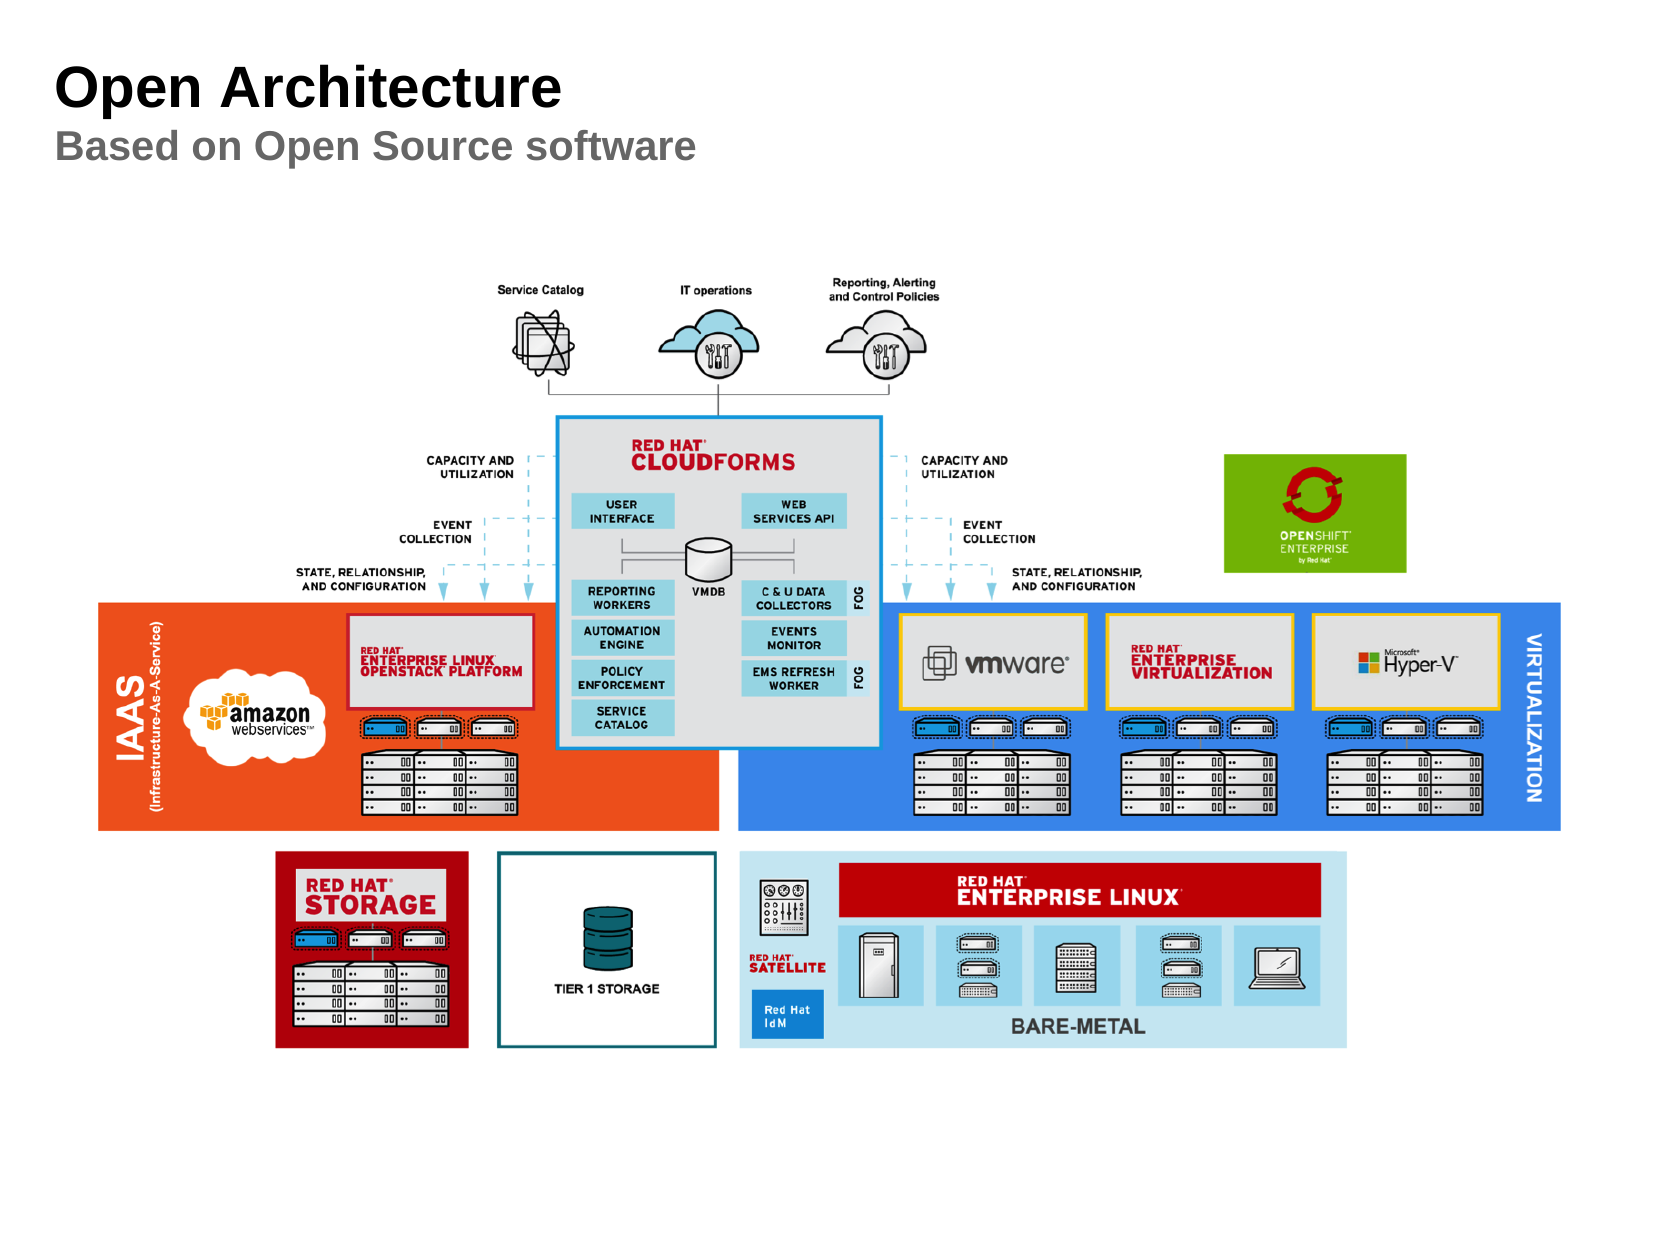

Open Architecture
Based on Open Source software